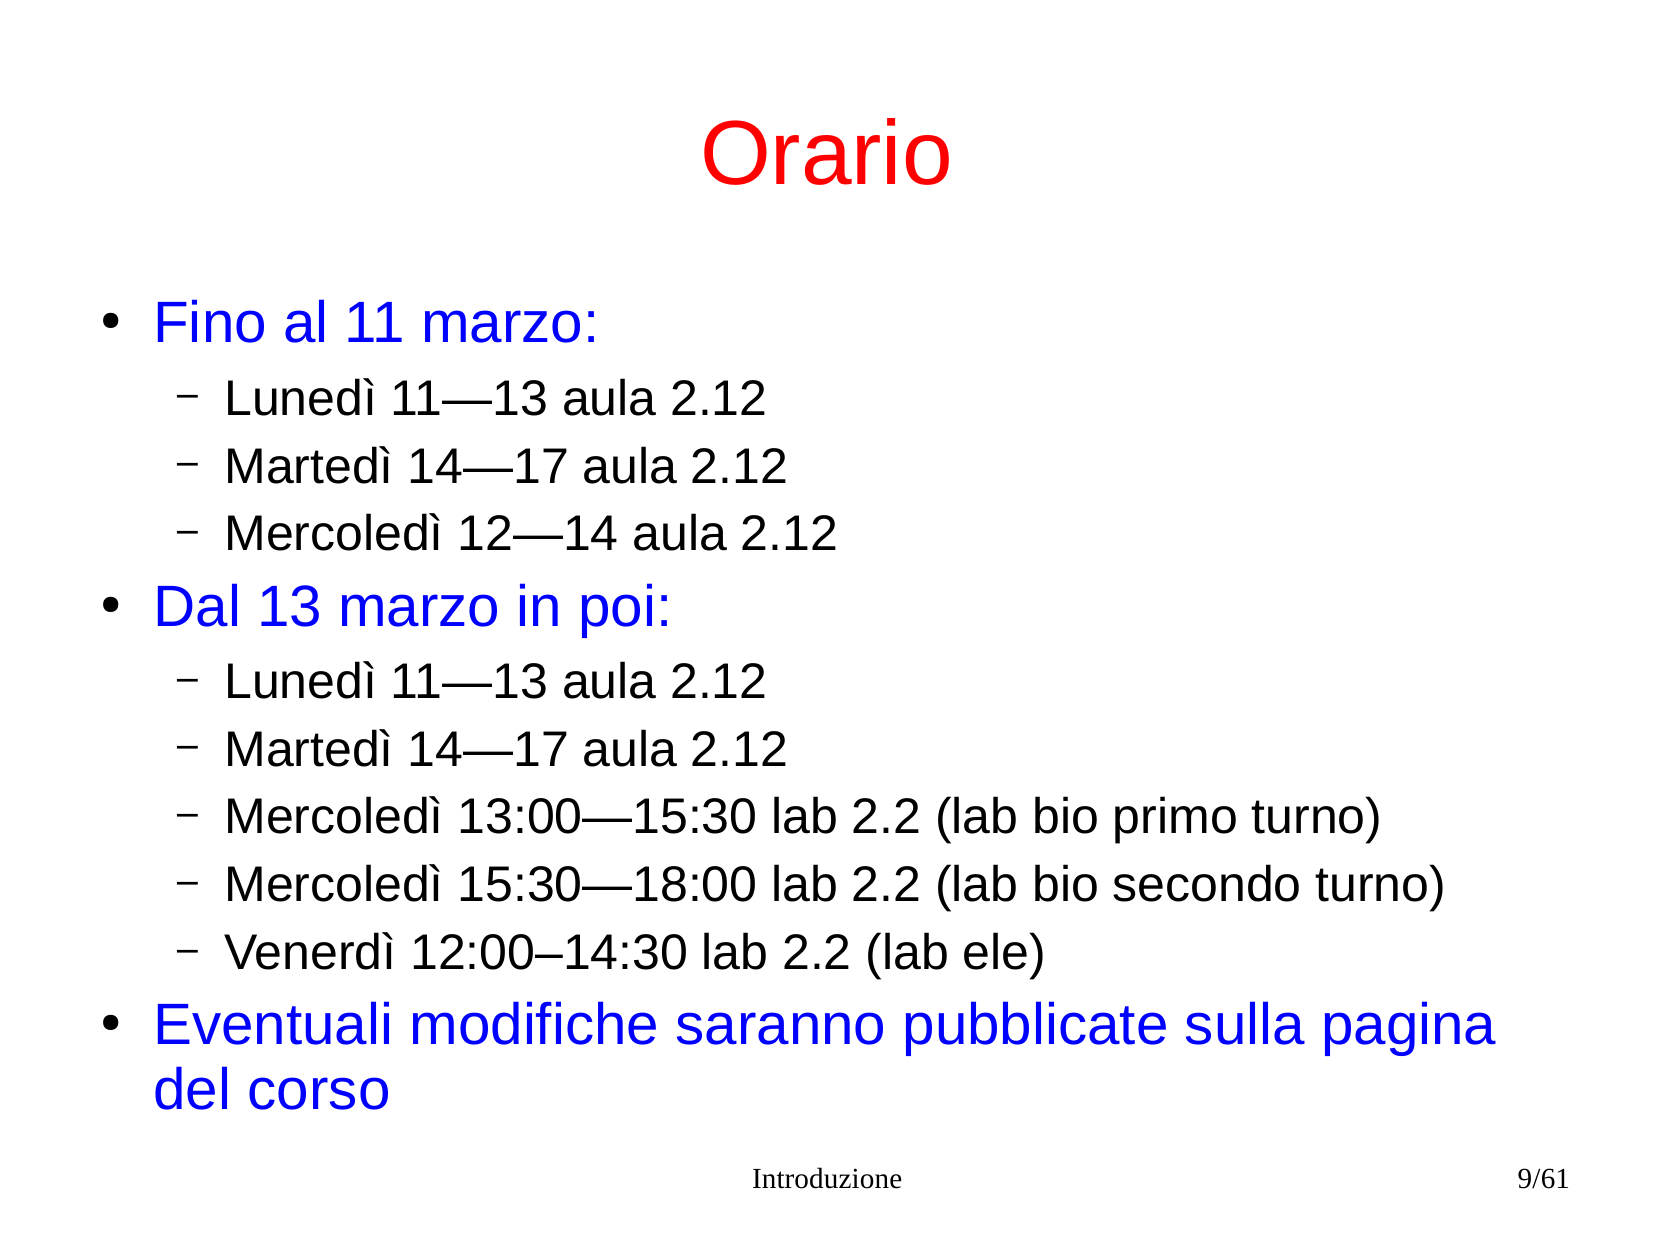

# Orario
Fino al 11 marzo:
Lunedì 11—13 aula 2.12
Martedì 14—17 aula 2.12
Mercoledì 12—14 aula 2.12
Dal 13 marzo in poi:
Lunedì 11—13 aula 2.12
Martedì 14—17 aula 2.12
Mercoledì 13:00—15:30 lab 2.2 (lab bio primo turno)
Mercoledì 15:30—18:00 lab 2.2 (lab bio secondo turno)
Venerdì 12:00–14:30 lab 2.2 (lab ele)
Eventuali modifiche saranno pubblicate sulla pagina del corso
Introduzione
9